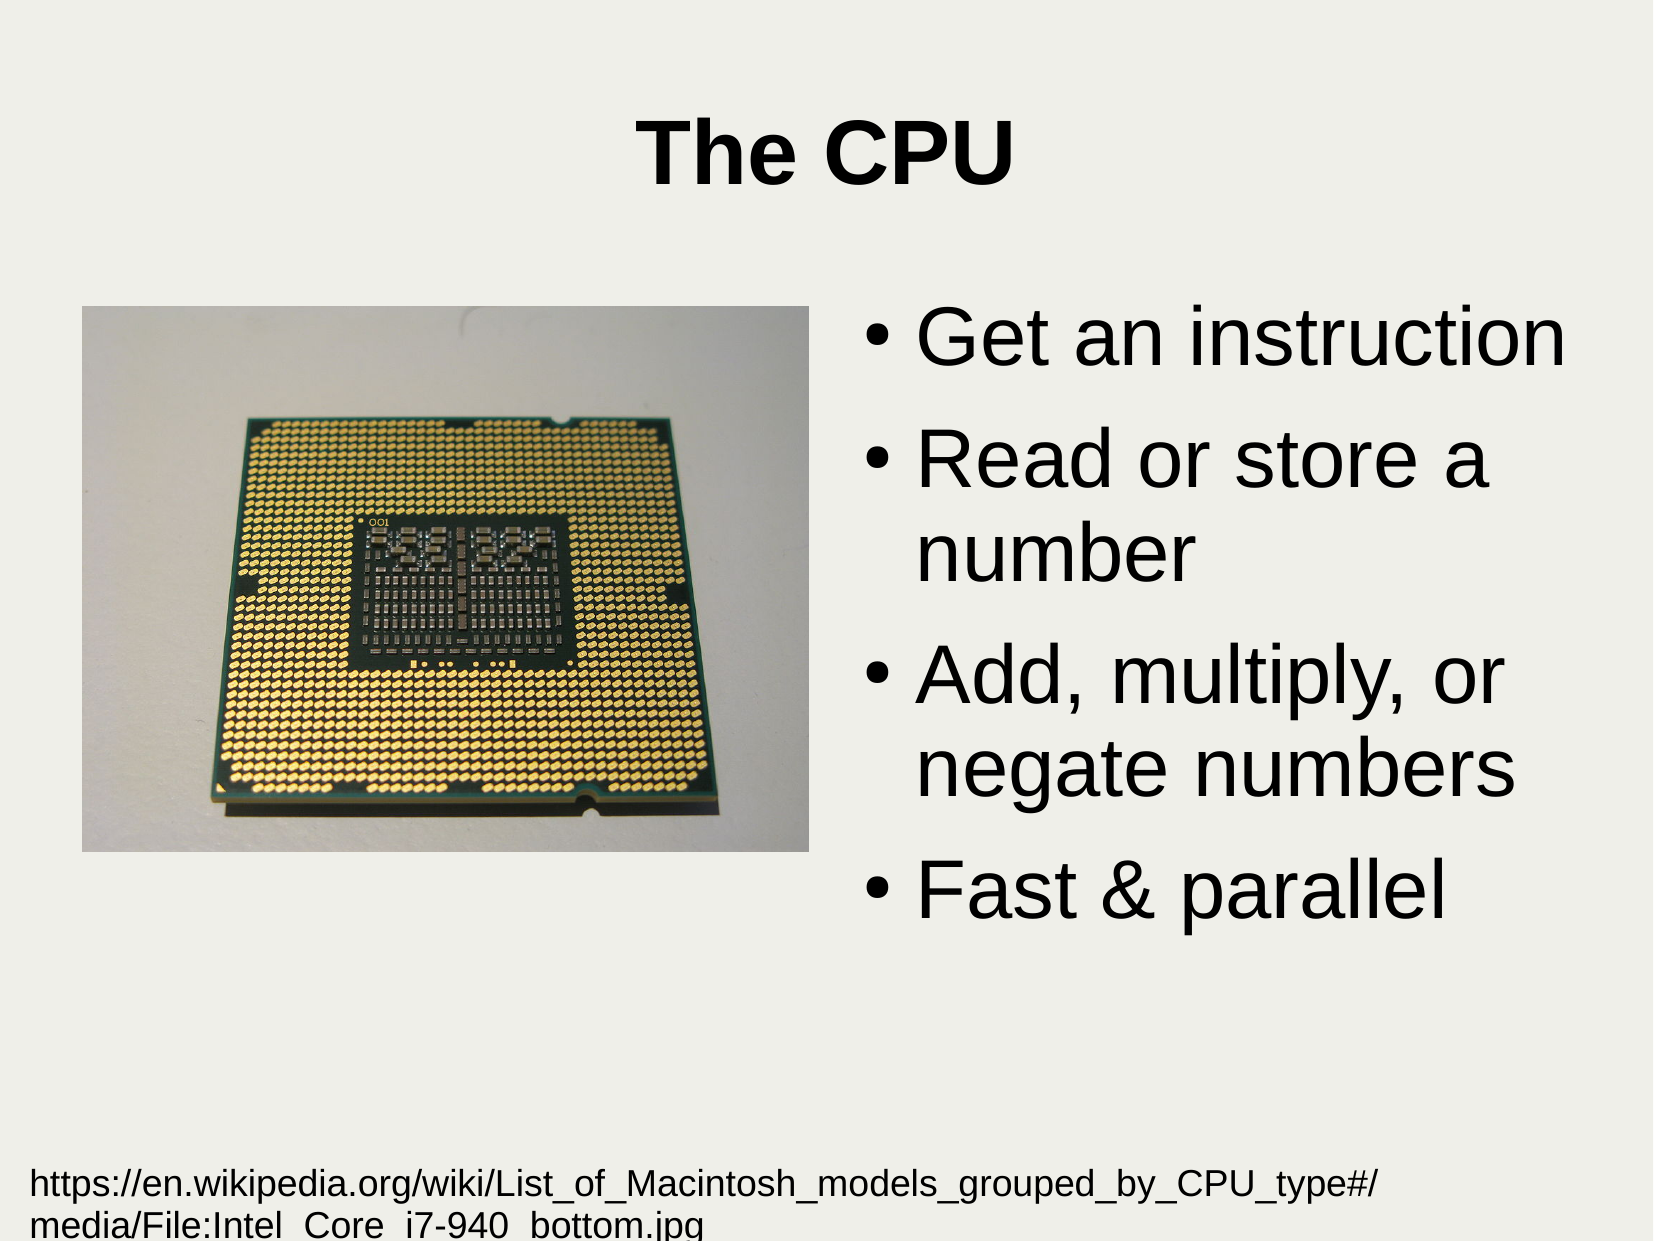

# The CPU
Get an instruction
Read or store a number
Add, multiply, or negate numbers
Fast & parallel
https://en.wikipedia.org/wiki/List_of_Macintosh_models_grouped_by_CPU_type#/media/File:Intel_Core_i7-940_bottom.jpg